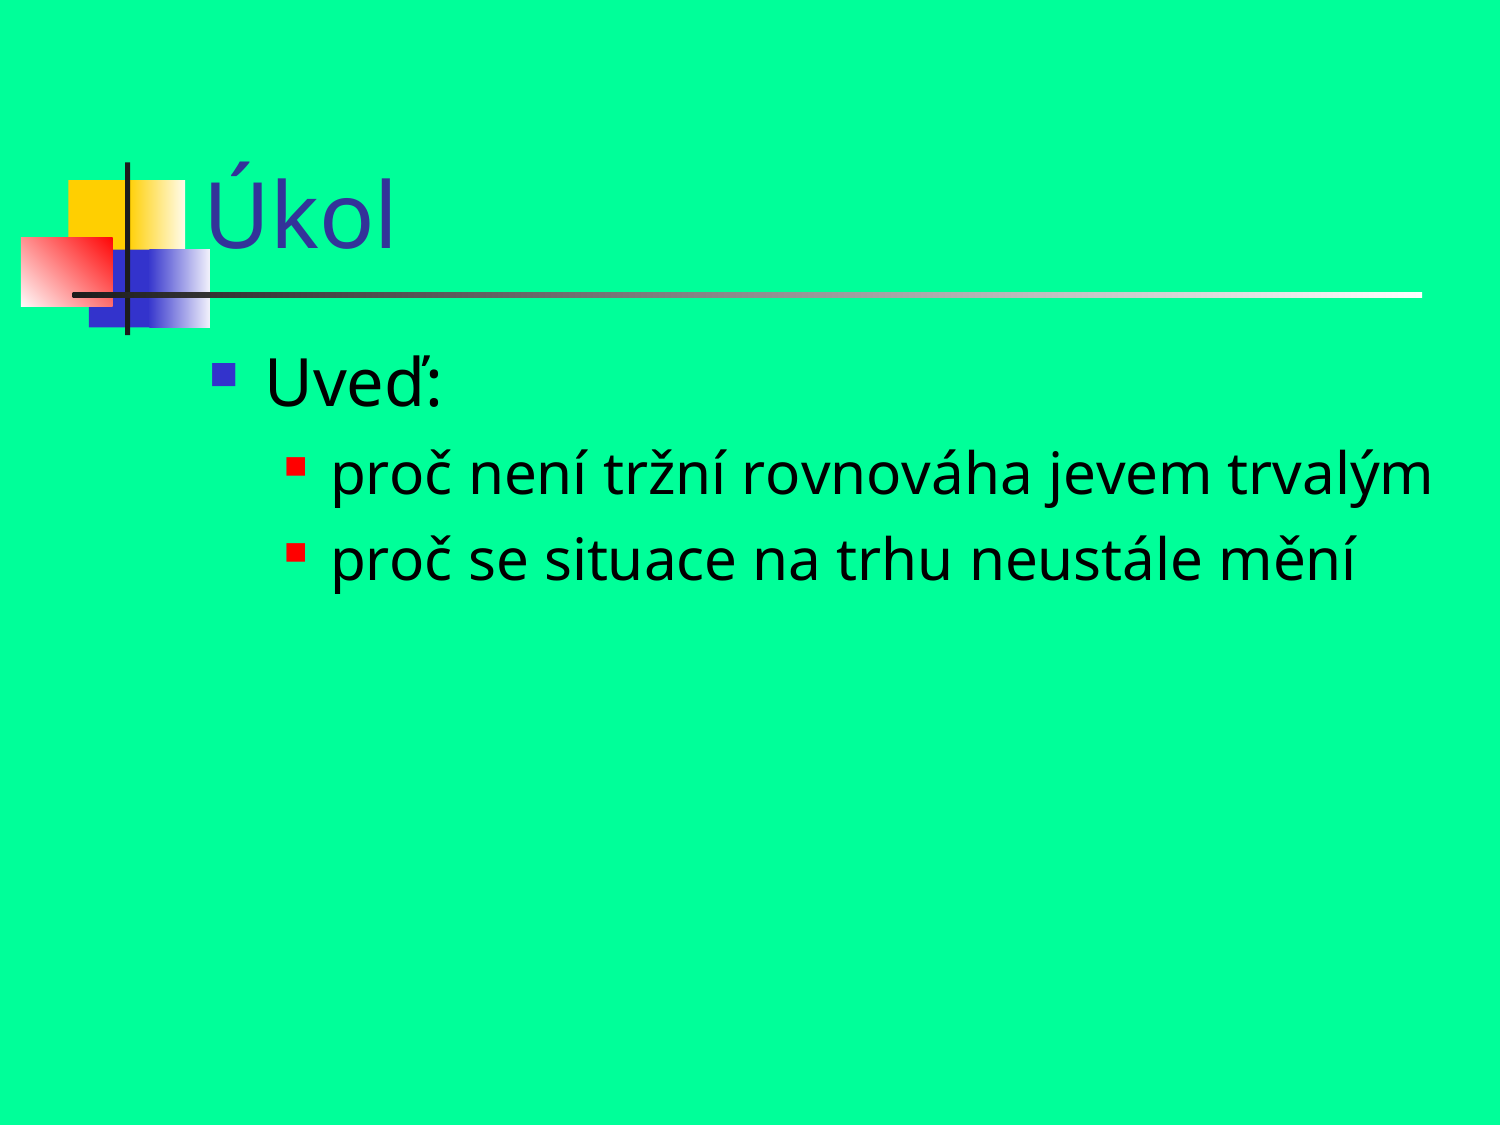

# Úkol
Uveď:
proč není tržní rovnováha jevem trvalým
proč se situace na trhu neustále mění